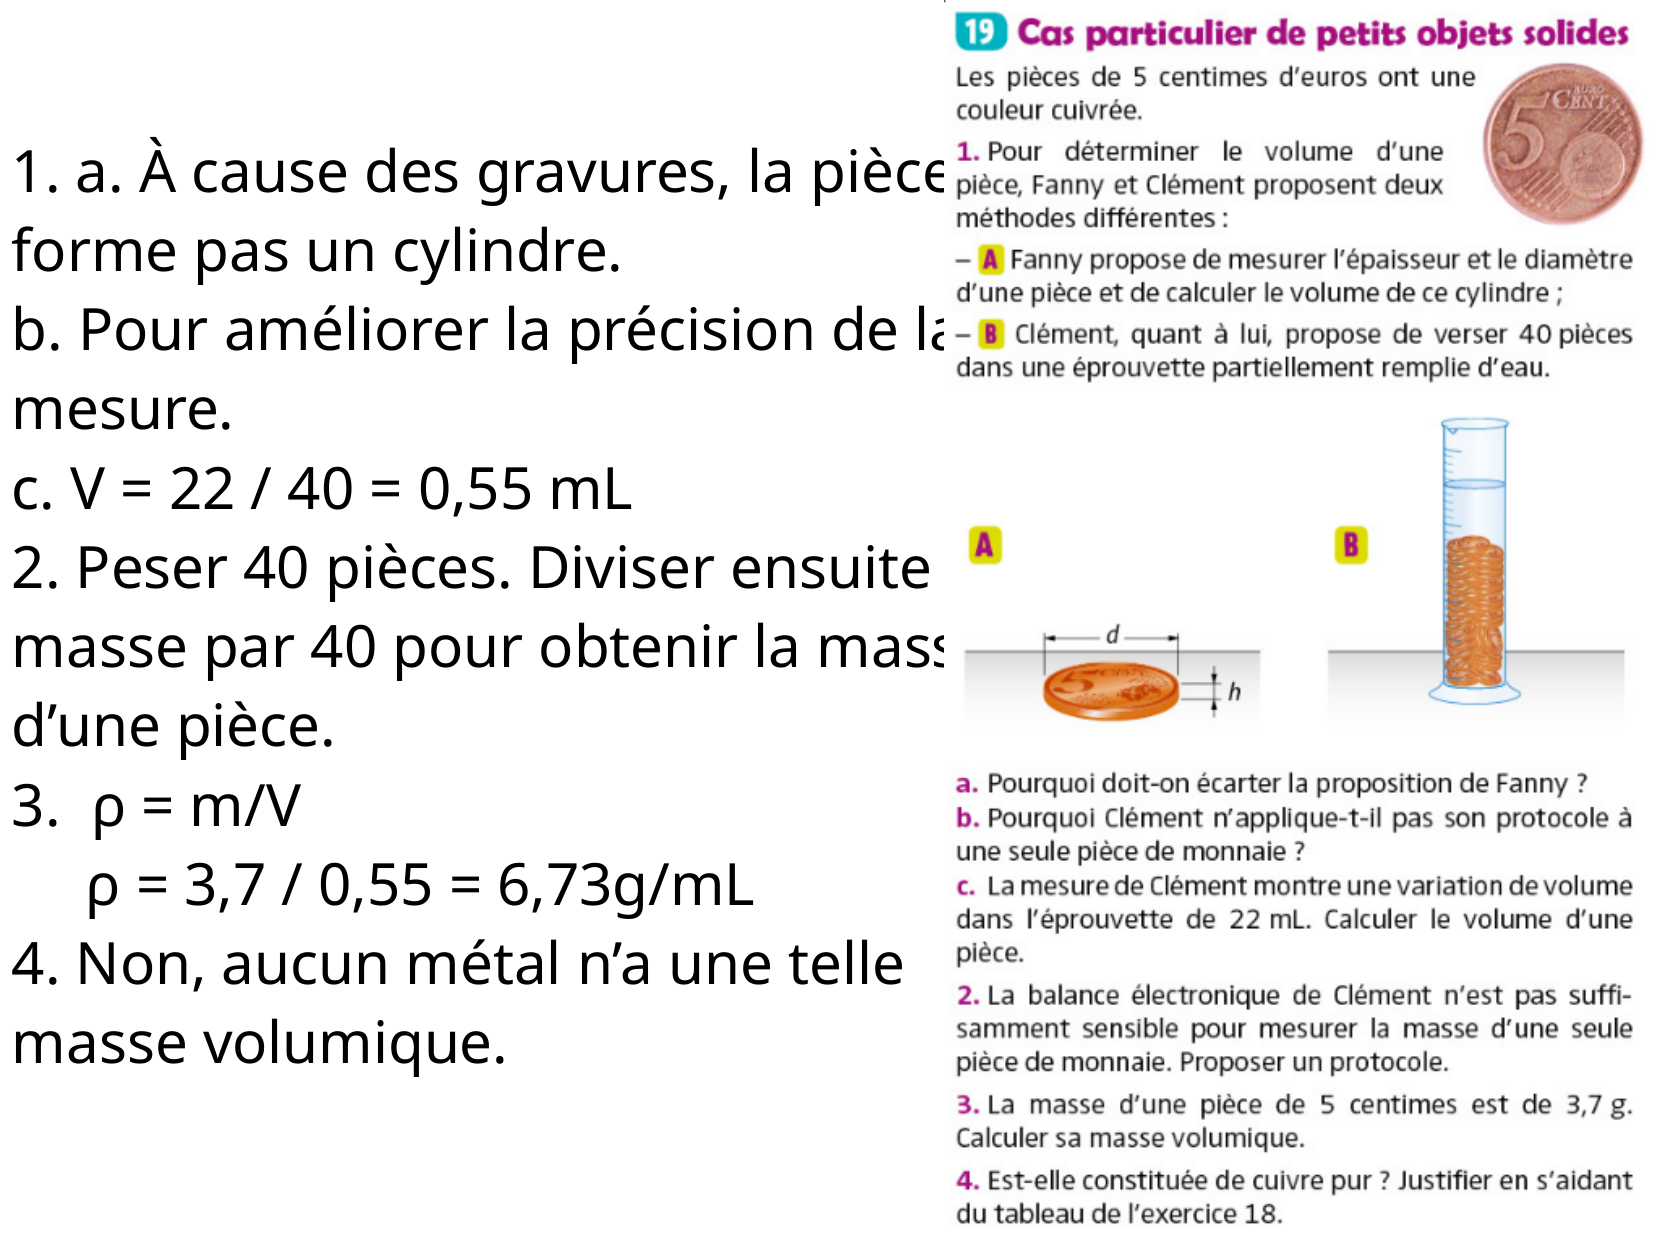

#
1. a. À cause des gravures, la pièce ne
forme pas un cylindre.
b. Pour améliorer la précision de la
mesure.
c. V = 22 / 40 = 0,55 mL
2. Peser 40 pièces. Diviser ensuite la
masse par 40 pour obtenir la masse
d’une pièce.
3. ρ = m/V
	ρ = 3,7 / 0,55 = 6,73g/mL
4. Non, aucun métal n’a une telle
masse volumique.